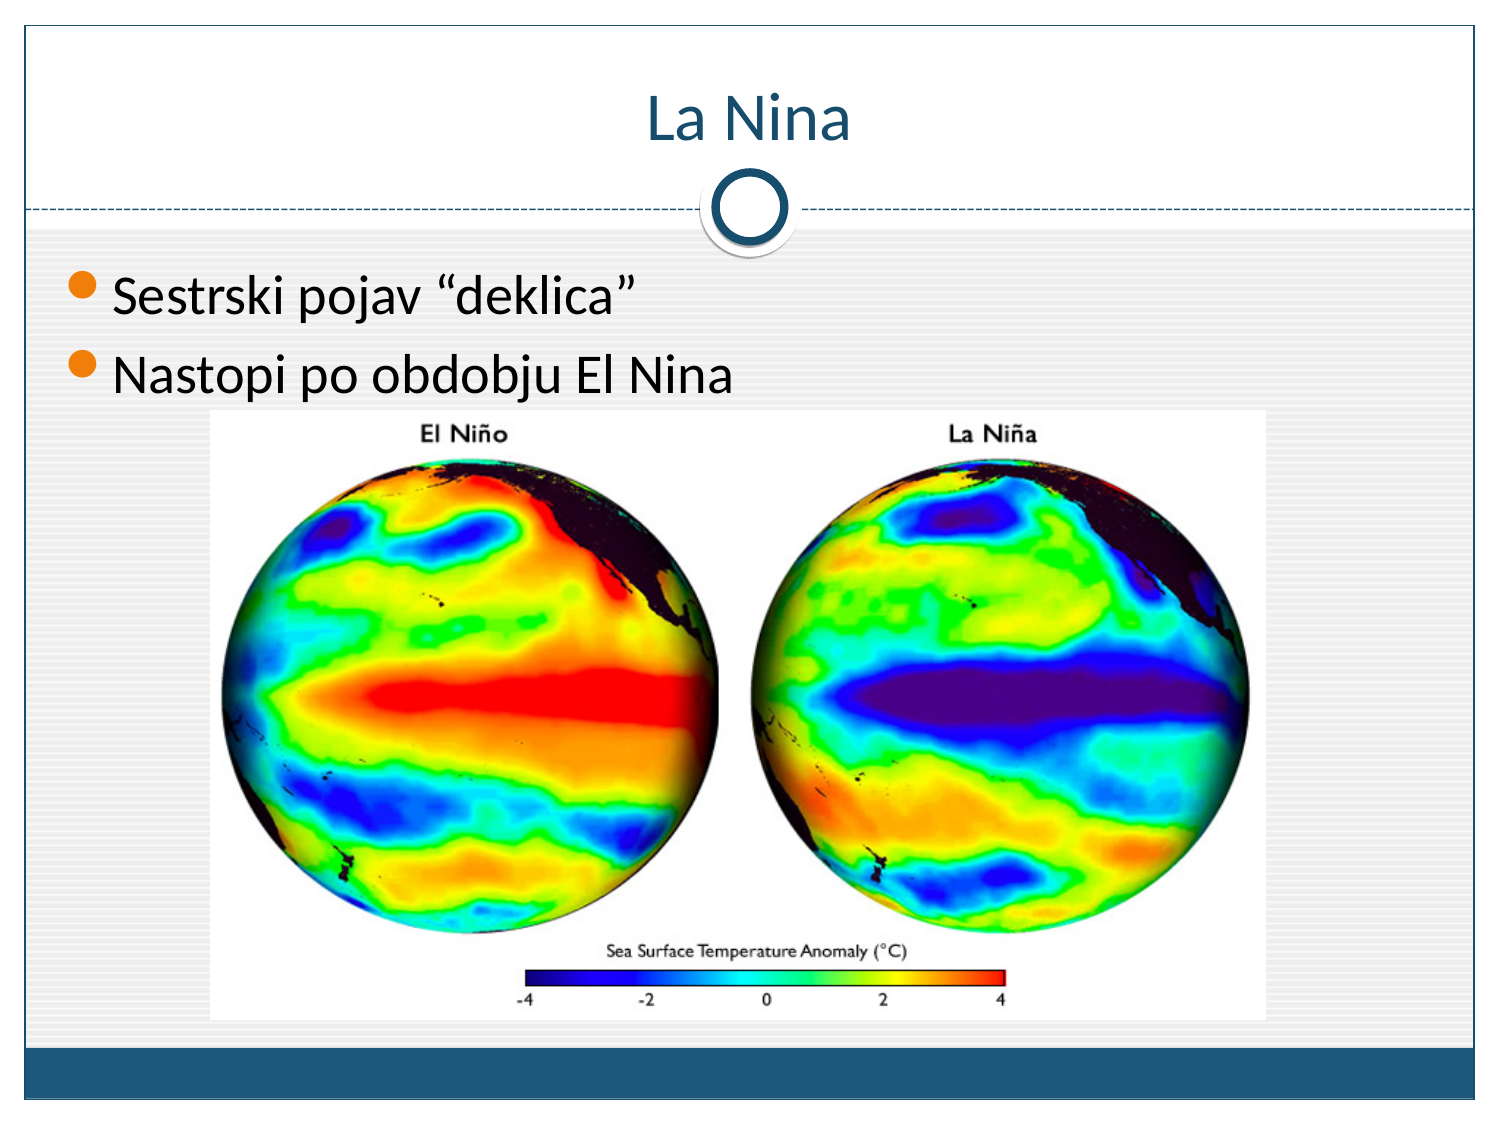

# La Nina
Sestrski pojav “deklica”
Nastopi po obdobju El Nina